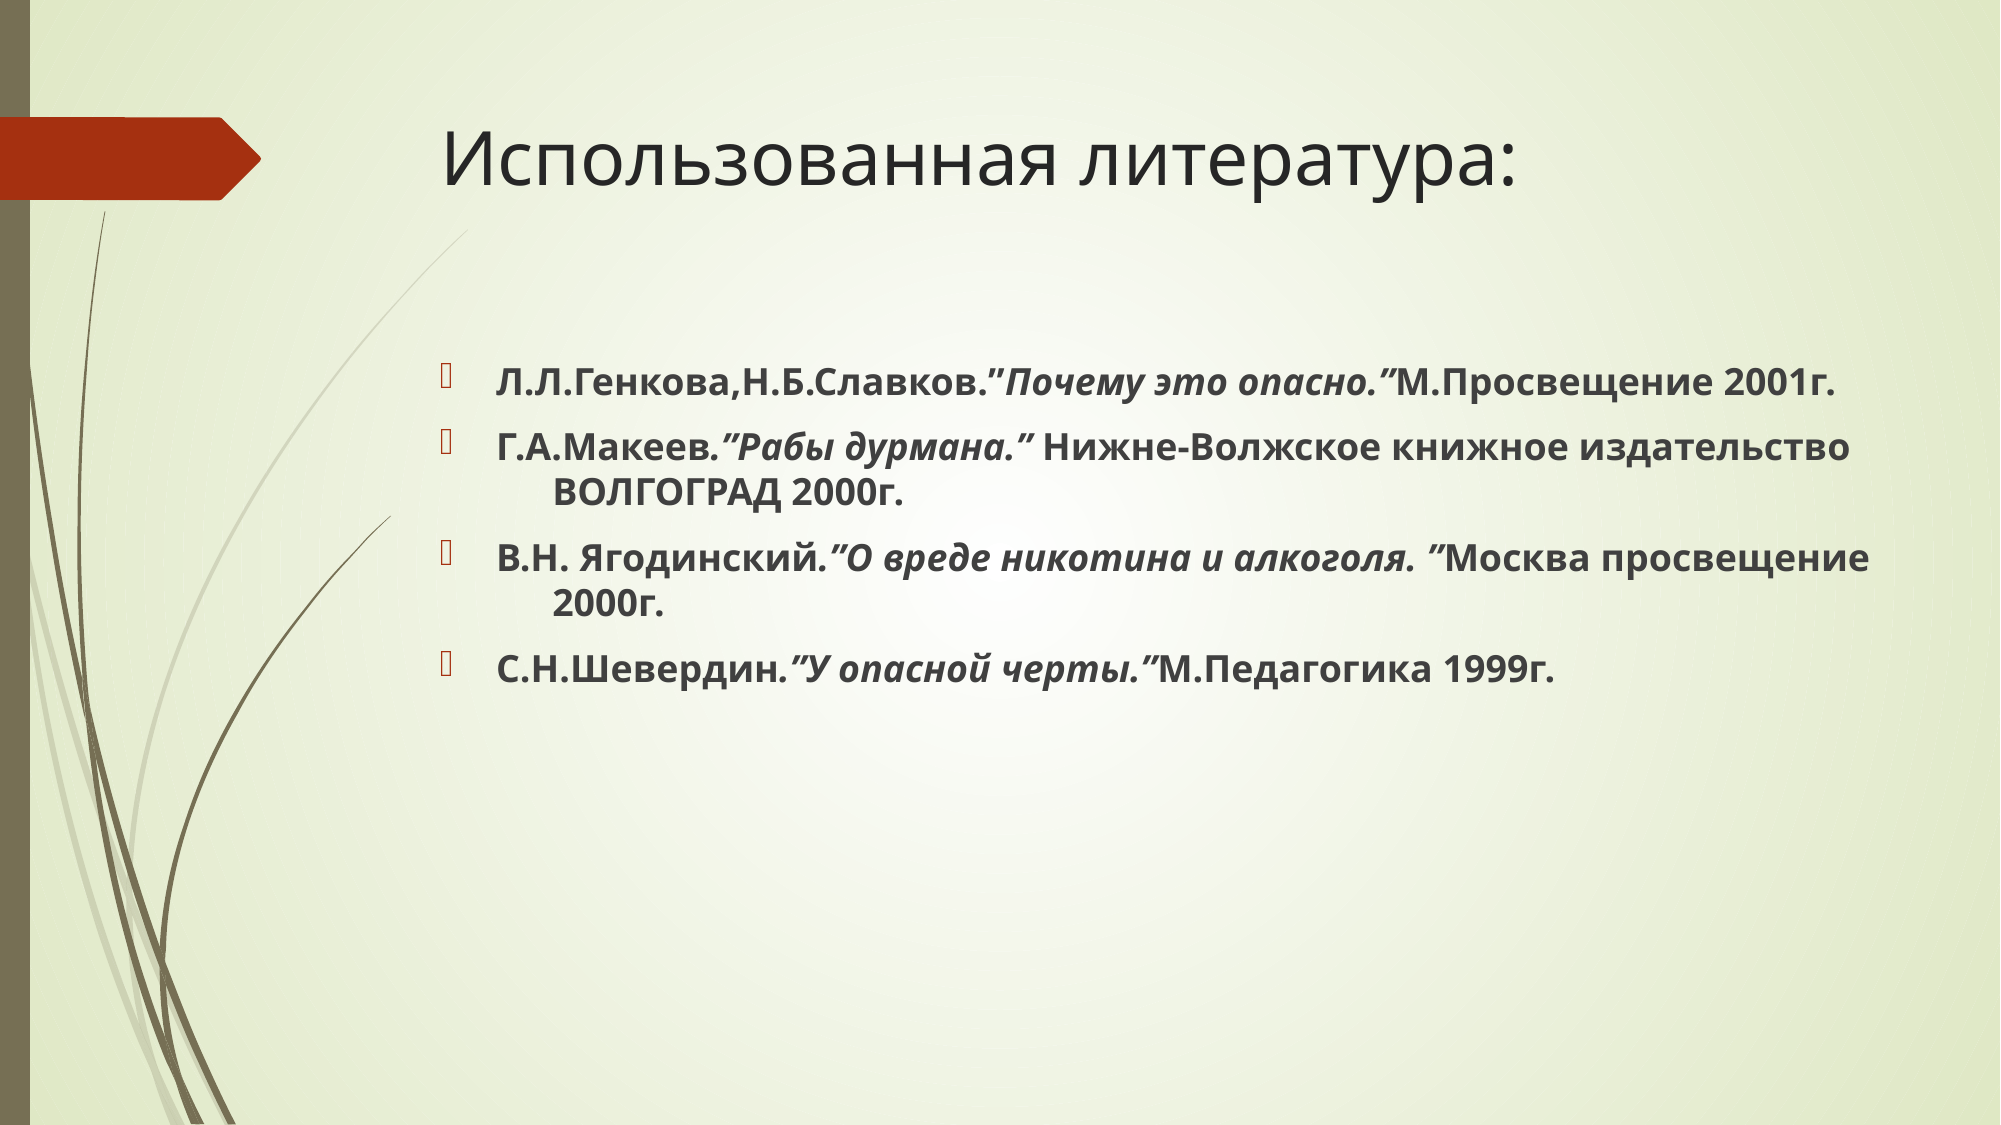

# Использованная литература:
Л.Л.Генкова,Н.Б.Славков.”Почему это опасно.”М.Просвещение 2001г.
Г.А.Макеев.”Рабы дурмана.” Нижне-Волжское книжное издательство ВОЛГОГРАД 2000г.
В.Н. Ягодинский.”О вреде никотина и алкоголя. ”Москва просвещение 2000г.
С.Н.Шевердин.”У опасной черты.”М.Педагогика 1999г.